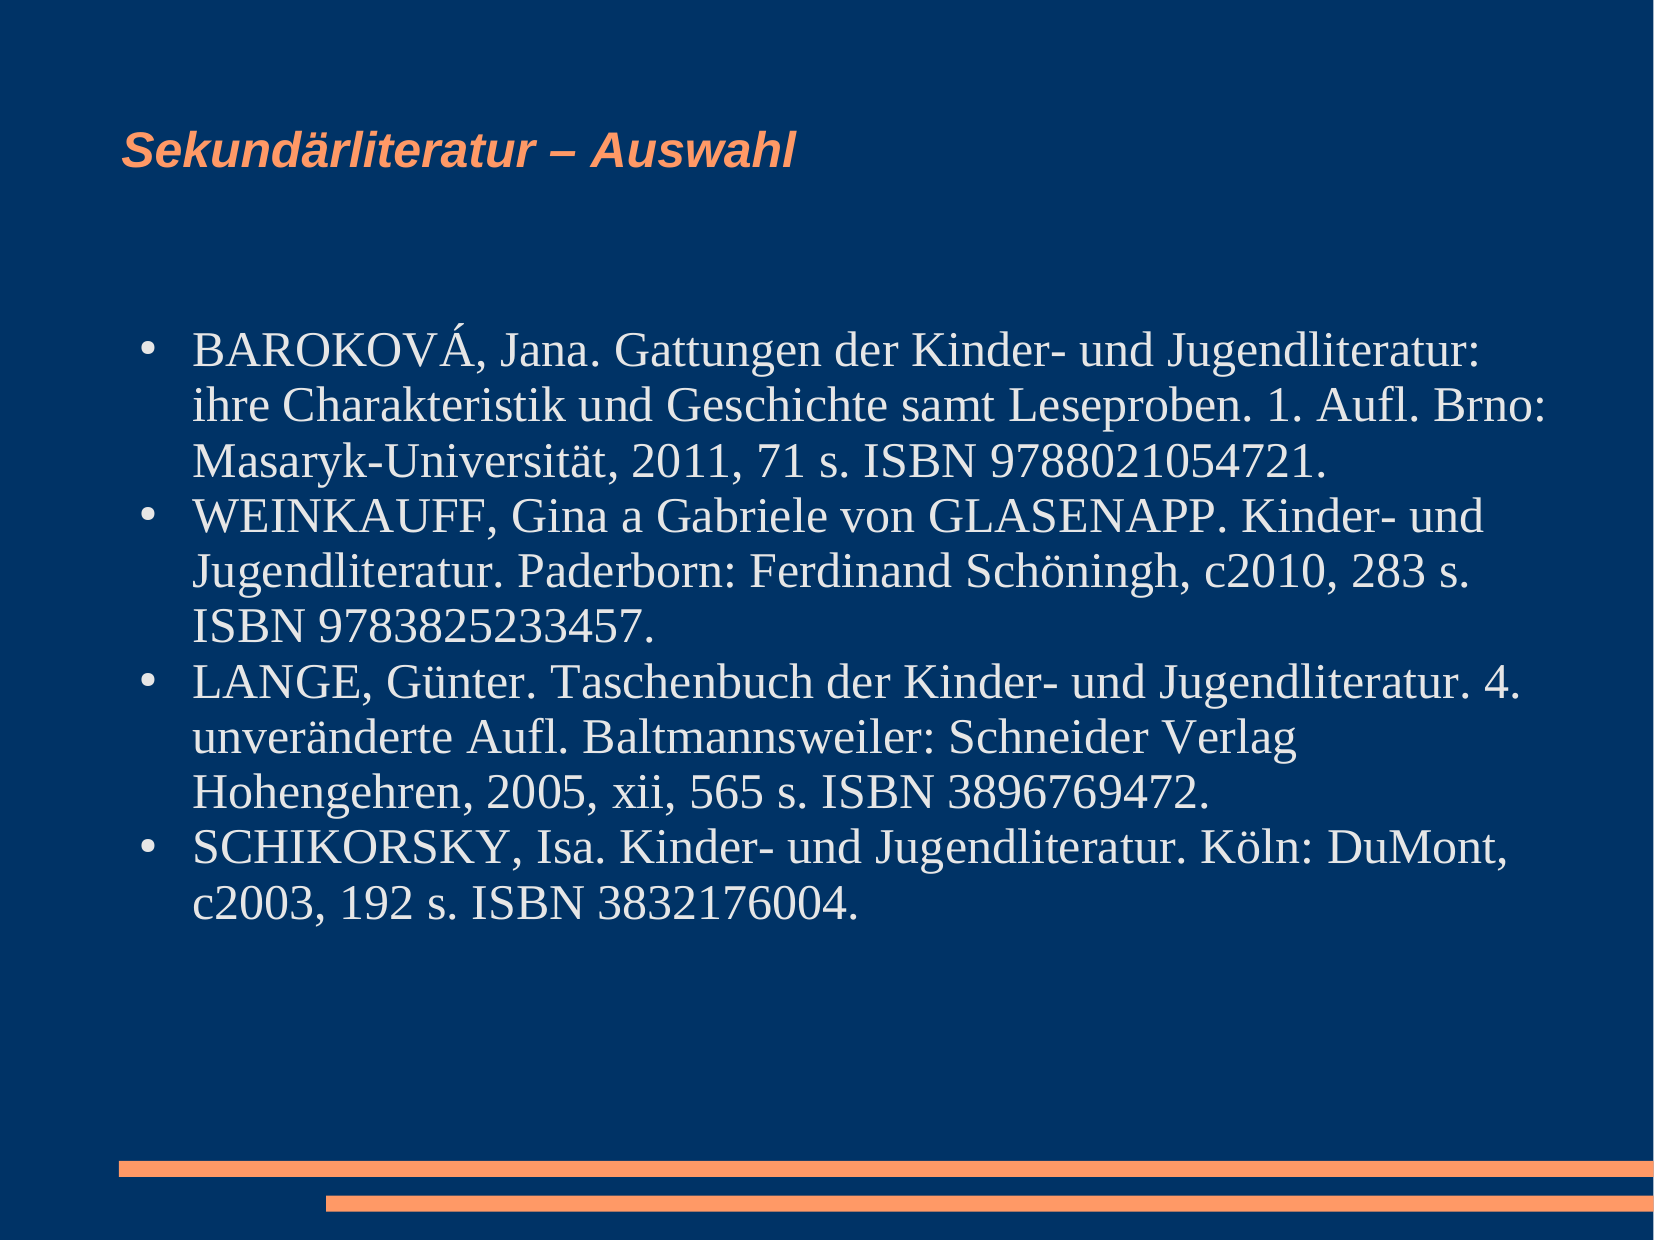

# Sekundärliteratur – Auswahl
BAROKOVÁ, Jana. Gattungen der Kinder- und Jugendliteratur: ihre Charakteristik und Geschichte samt Leseproben. 1. Aufl. Brno: Masaryk-Universität, 2011, 71 s. ISBN 9788021054721.
WEINKAUFF, Gina a Gabriele von GLASENAPP. Kinder- und Jugendliteratur. Paderborn: Ferdinand Schöningh, c2010, 283 s. ISBN 9783825233457.
LANGE, Günter. Taschenbuch der Kinder- und Jugendliteratur. 4. unveränderte Aufl. Baltmannsweiler: Schneider Verlag Hohengehren, 2005, xii, 565 s. ISBN 3896769472.
SCHIKORSKY, Isa. Kinder- und Jugendliteratur. Köln: DuMont, c2003, 192 s. ISBN 3832176004.